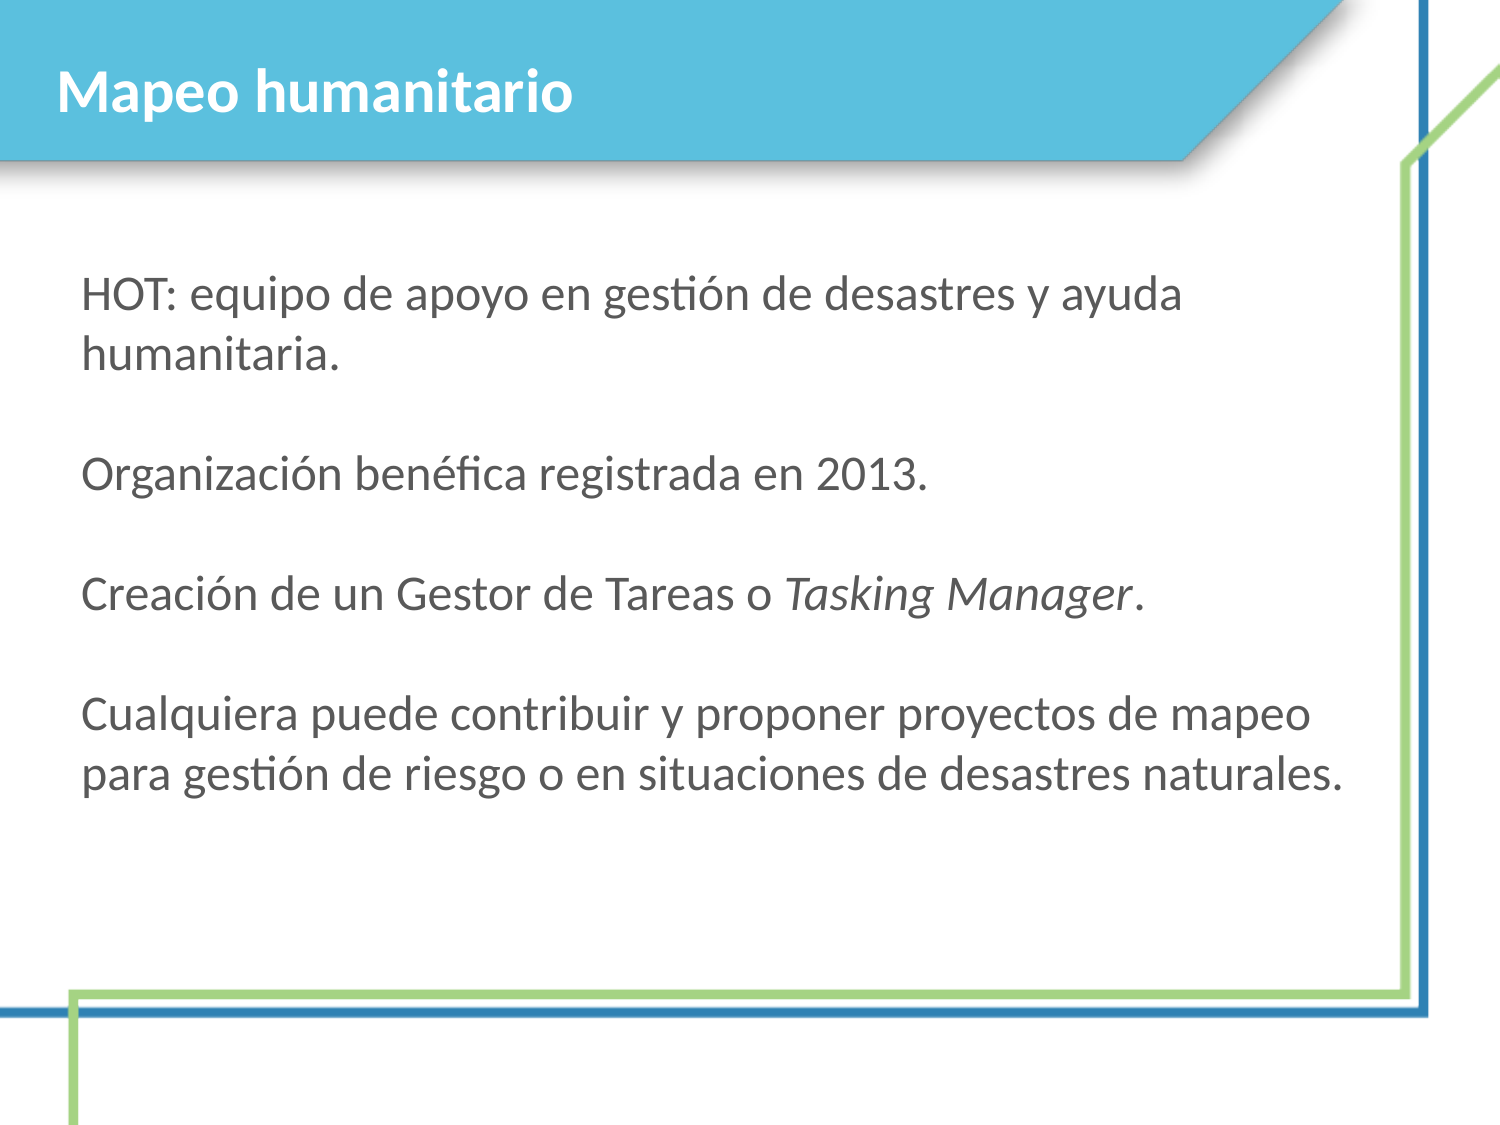

Mapeo humanitario
HOT: equipo de apoyo en gestión de desastres y ayuda humanitaria.
Organización benéfica registrada en 2013.
Creación de un Gestor de Tareas o Tasking Manager.
Cualquiera puede contribuir y proponer proyectos de mapeo para gestión de riesgo o en situaciones de desastres naturales.